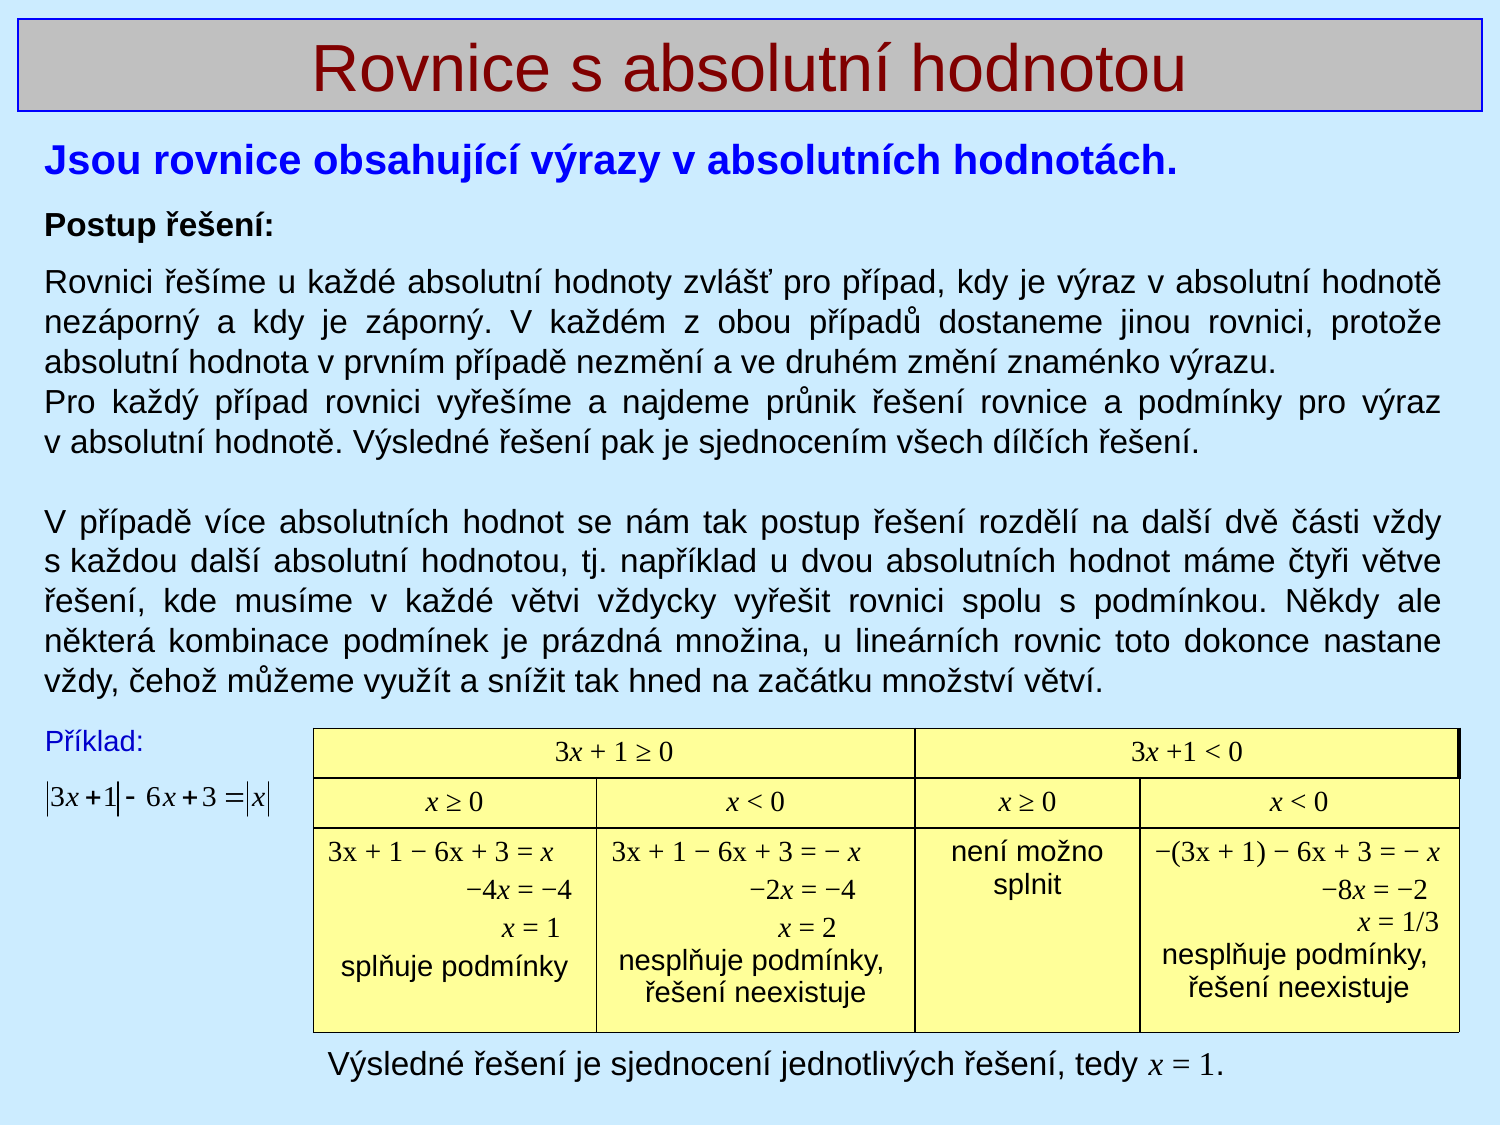

# Rovnice s absolutní hodnotou
Jsou rovnice obsahující výrazy v absolutních hodnotách.
Postup řešení:
Rovnici řešíme u každé absolutní hodnoty zvlášť pro případ, kdy je výraz v absolutní hodnotě nezáporný a kdy je záporný. V každém z obou případů dostaneme jinou rovnici, protože absolutní hodnota v prvním případě nezmění a ve druhém změní znaménko výrazu.
Pro každý případ rovnici vyřešíme a najdeme průnik řešení rovnice a podmínky pro výraz v absolutní hodnotě. Výsledné řešení pak je sjednocením všech dílčích řešení.
V případě více absolutních hodnot se nám tak postup řešení rozdělí na další dvě části vždy s každou další absolutní hodnotou, tj. například u dvou absolutních hodnot máme čtyři větve řešení, kde musíme v každé větvi vždycky vyřešit rovnici spolu s podmínkou. Někdy ale některá kombinace podmínek je prázdná množina, u lineárních rovnic toto dokonce nastane vždy, čehož můžeme využít a snížit tak hned na začátku množství větví.
Příklad:
| 3x + 1 ≥ 0 | | 3x +1 < 0 | |
| --- | --- | --- | --- |
| x ≥ 0 | x < 0 | x ≥ 0 | x < 0 |
| 3x + 1 − 6x + 3 = x −4x = −4 x = 1 splňuje podmínky | 3x + 1 − 6x + 3 = − x −2x = −4 x = 2 nesplňuje podmínky, řešení neexistuje | není možno splnit | −(3x + 1) − 6x + 3 = − x −8x = −2 x = 1/3 nesplňuje podmínky, řešení neexistuje |
Výsledné řešení je sjednocení jednotlivých řešení, tedy x = 1.